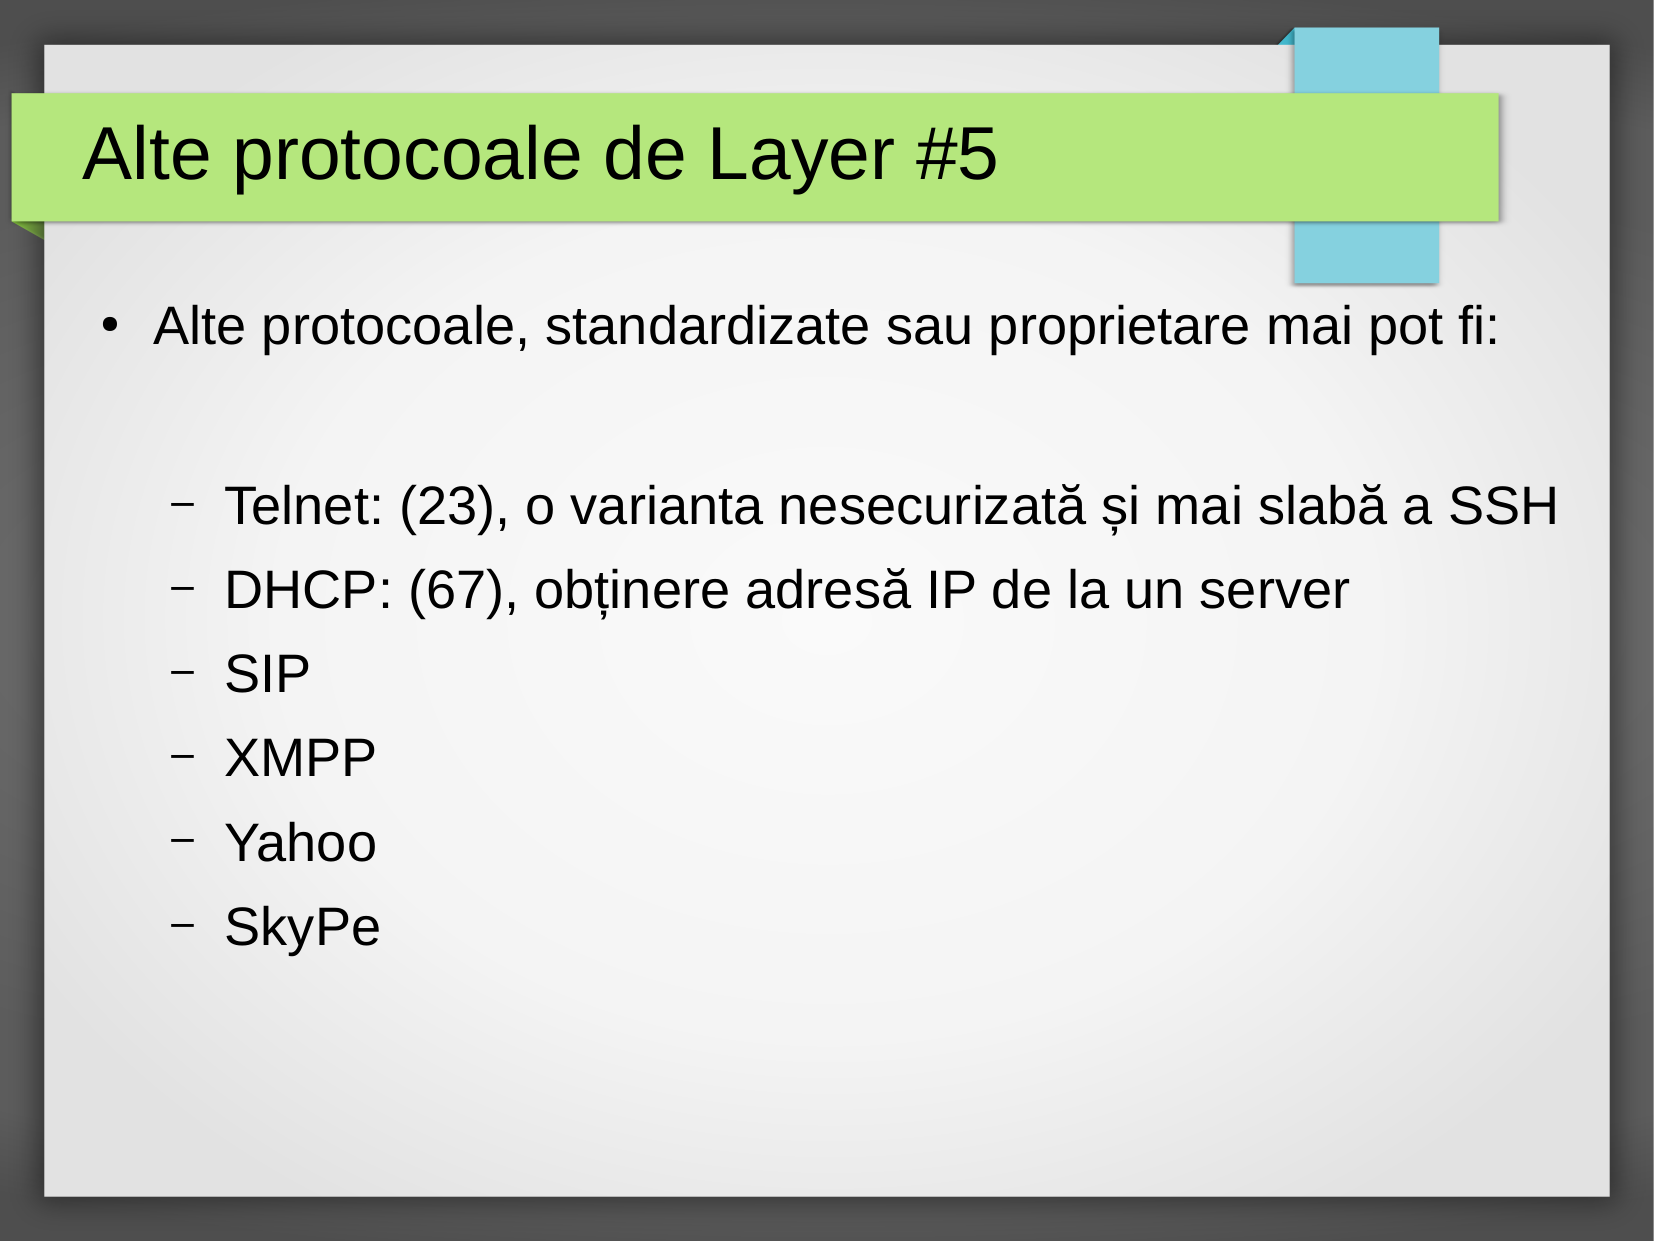

# Alte protocoale de Layer #5
Alte protocoale, standardizate sau proprietare mai pot fi:
Telnet: (23), o varianta nesecurizată și mai slabă a SSH
DHCP: (67), obținere adresă IP de la un server
SIP
XMPP
Yahoo
SkyPe